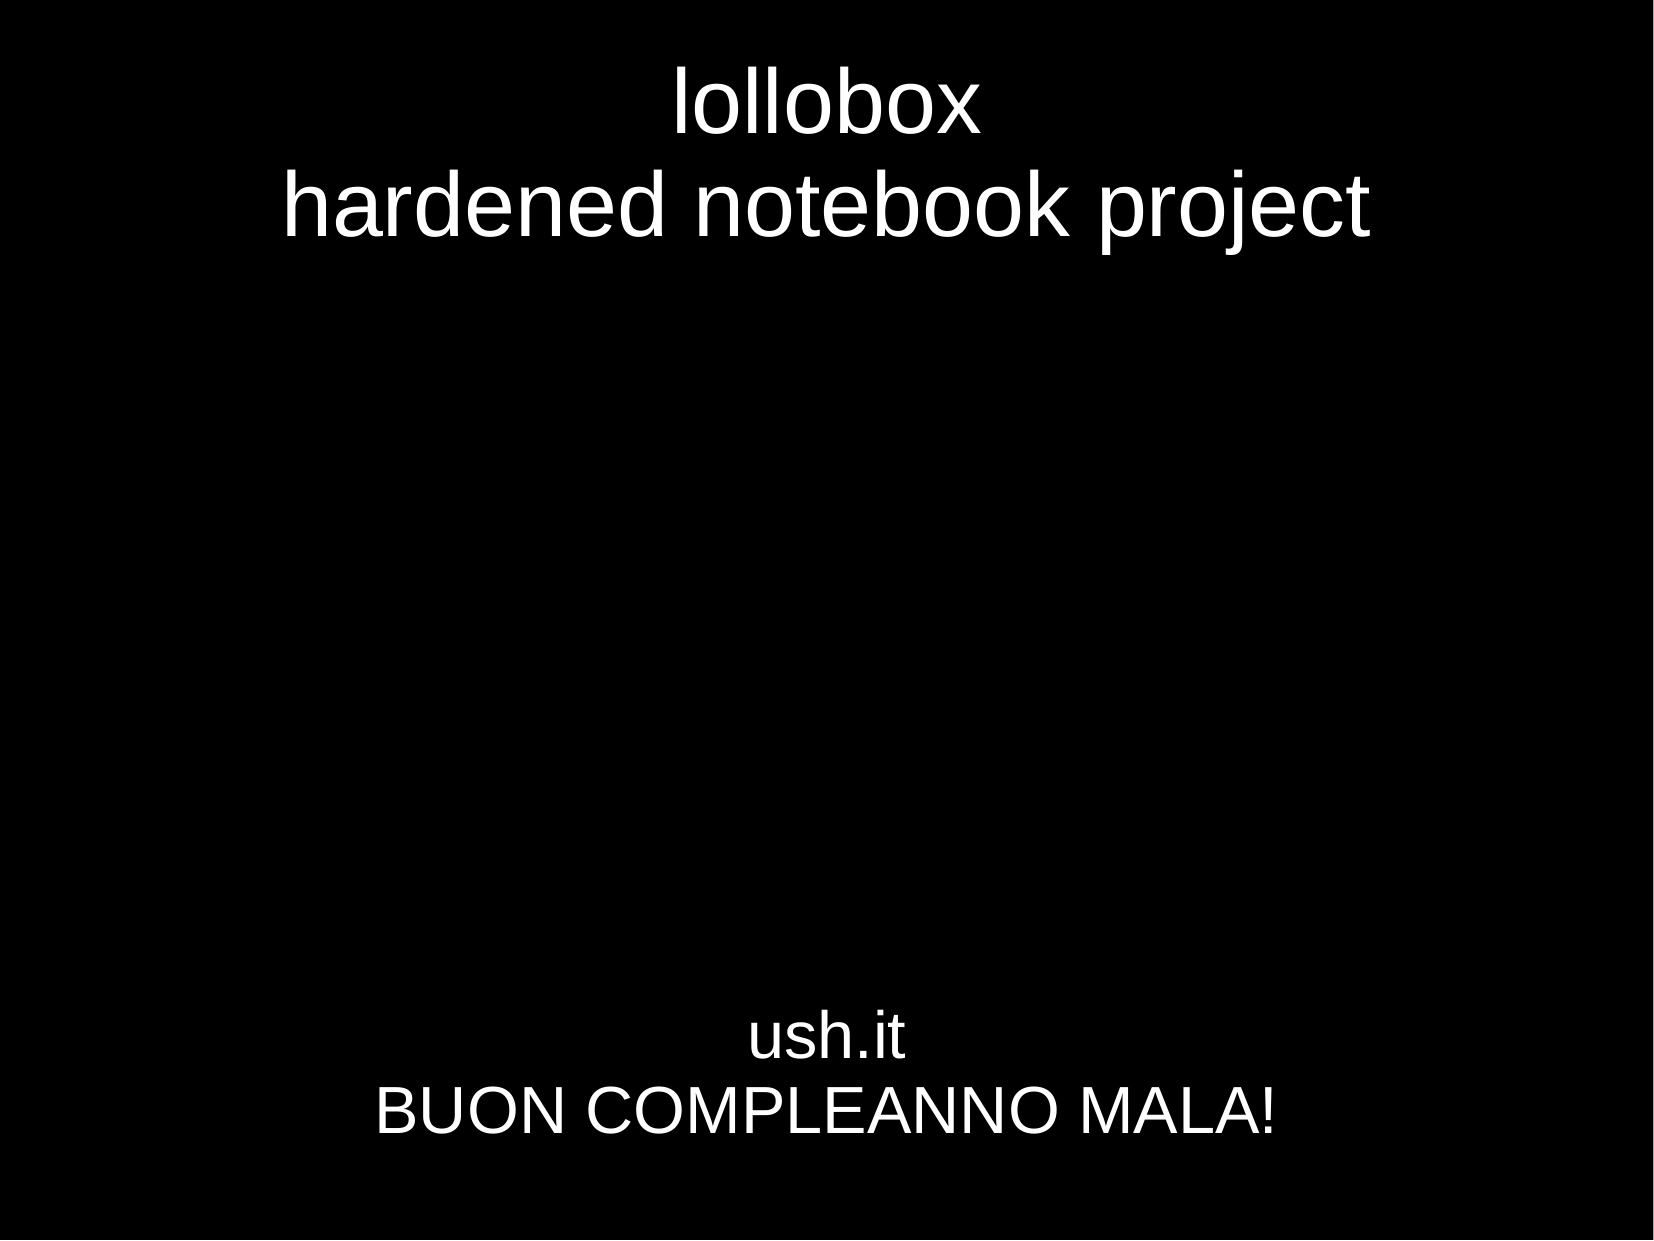

# lollobox hardened notebook project
ush.it
BUON COMPLEANNO MALA!